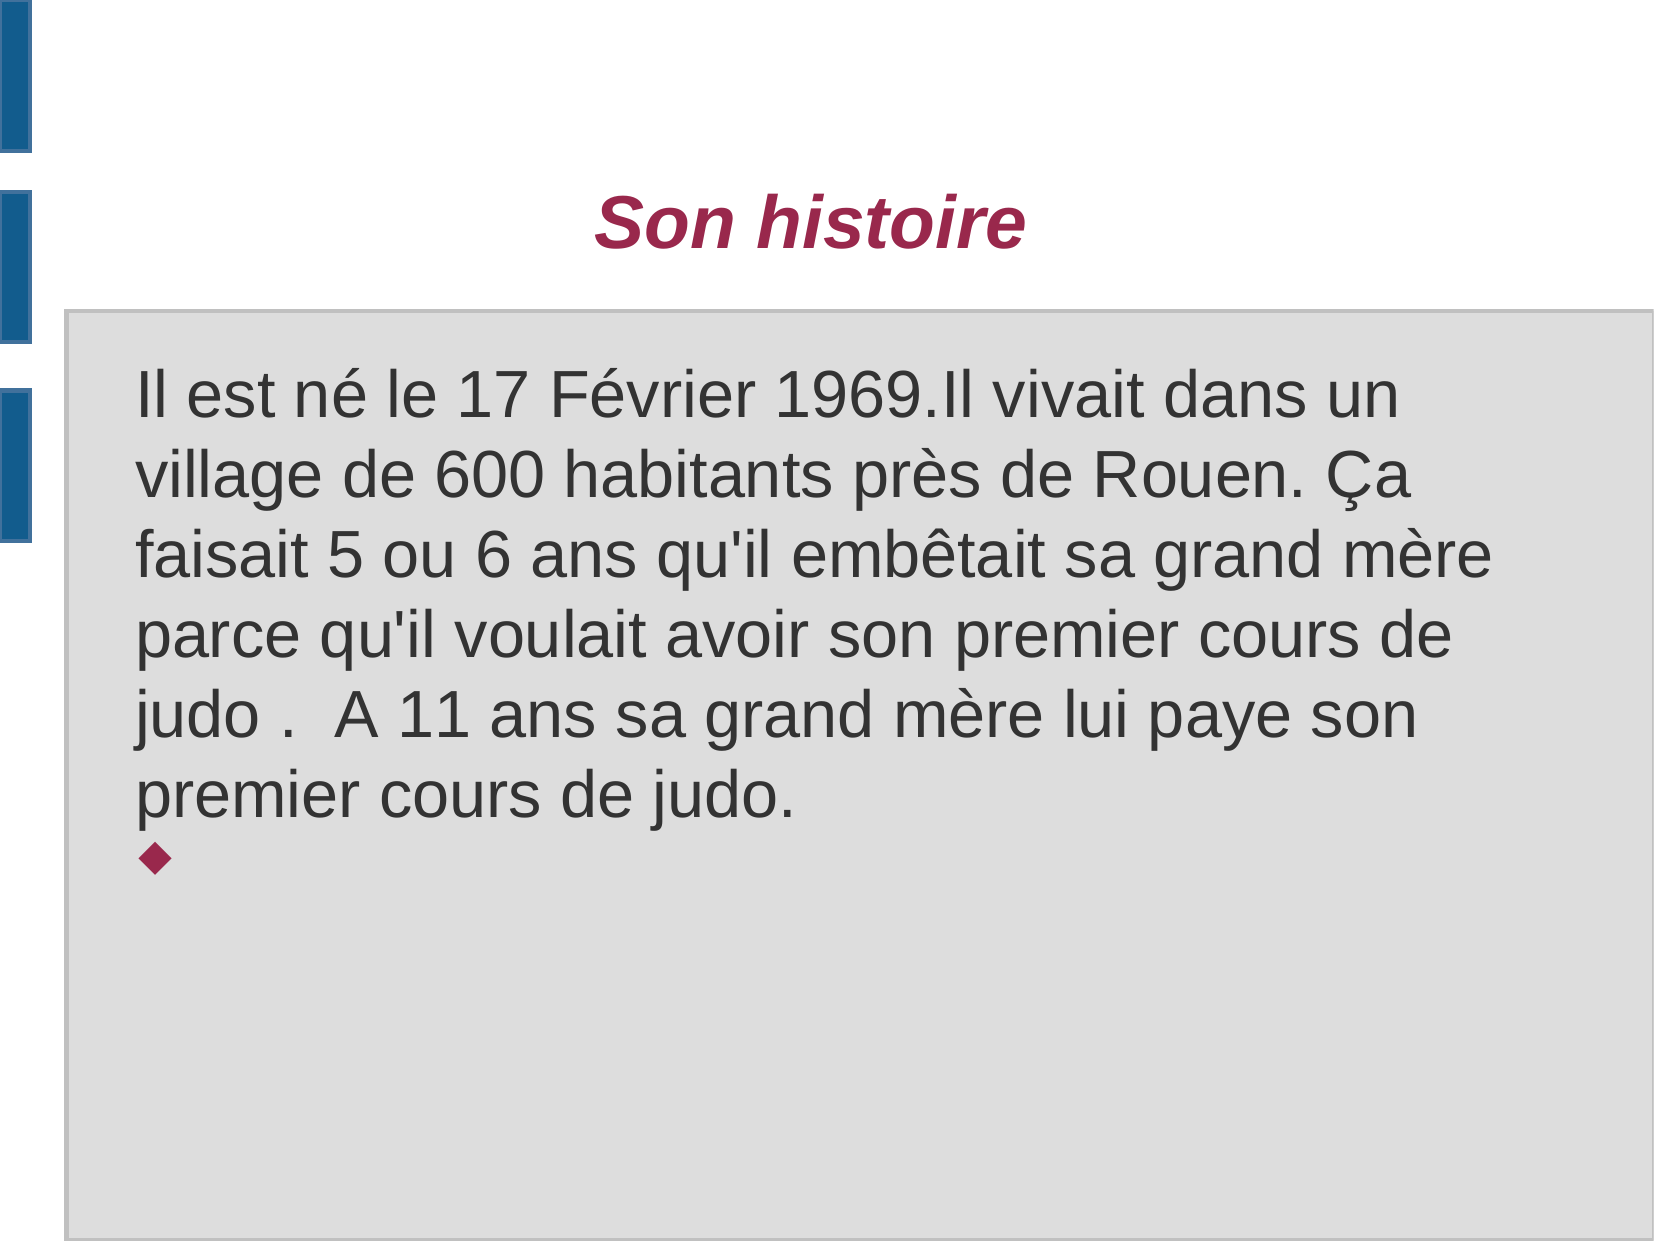

# Son histoire
Il est né le 17 Février 1969.Il vivait dans un village de 600 habitants près de Rouen. Ça faisait 5 ou 6 ans qu'il embêtait sa grand mère parce qu'il voulait avoir son premier cours de judo . A 11 ans sa grand mère lui paye son premier cours de judo.